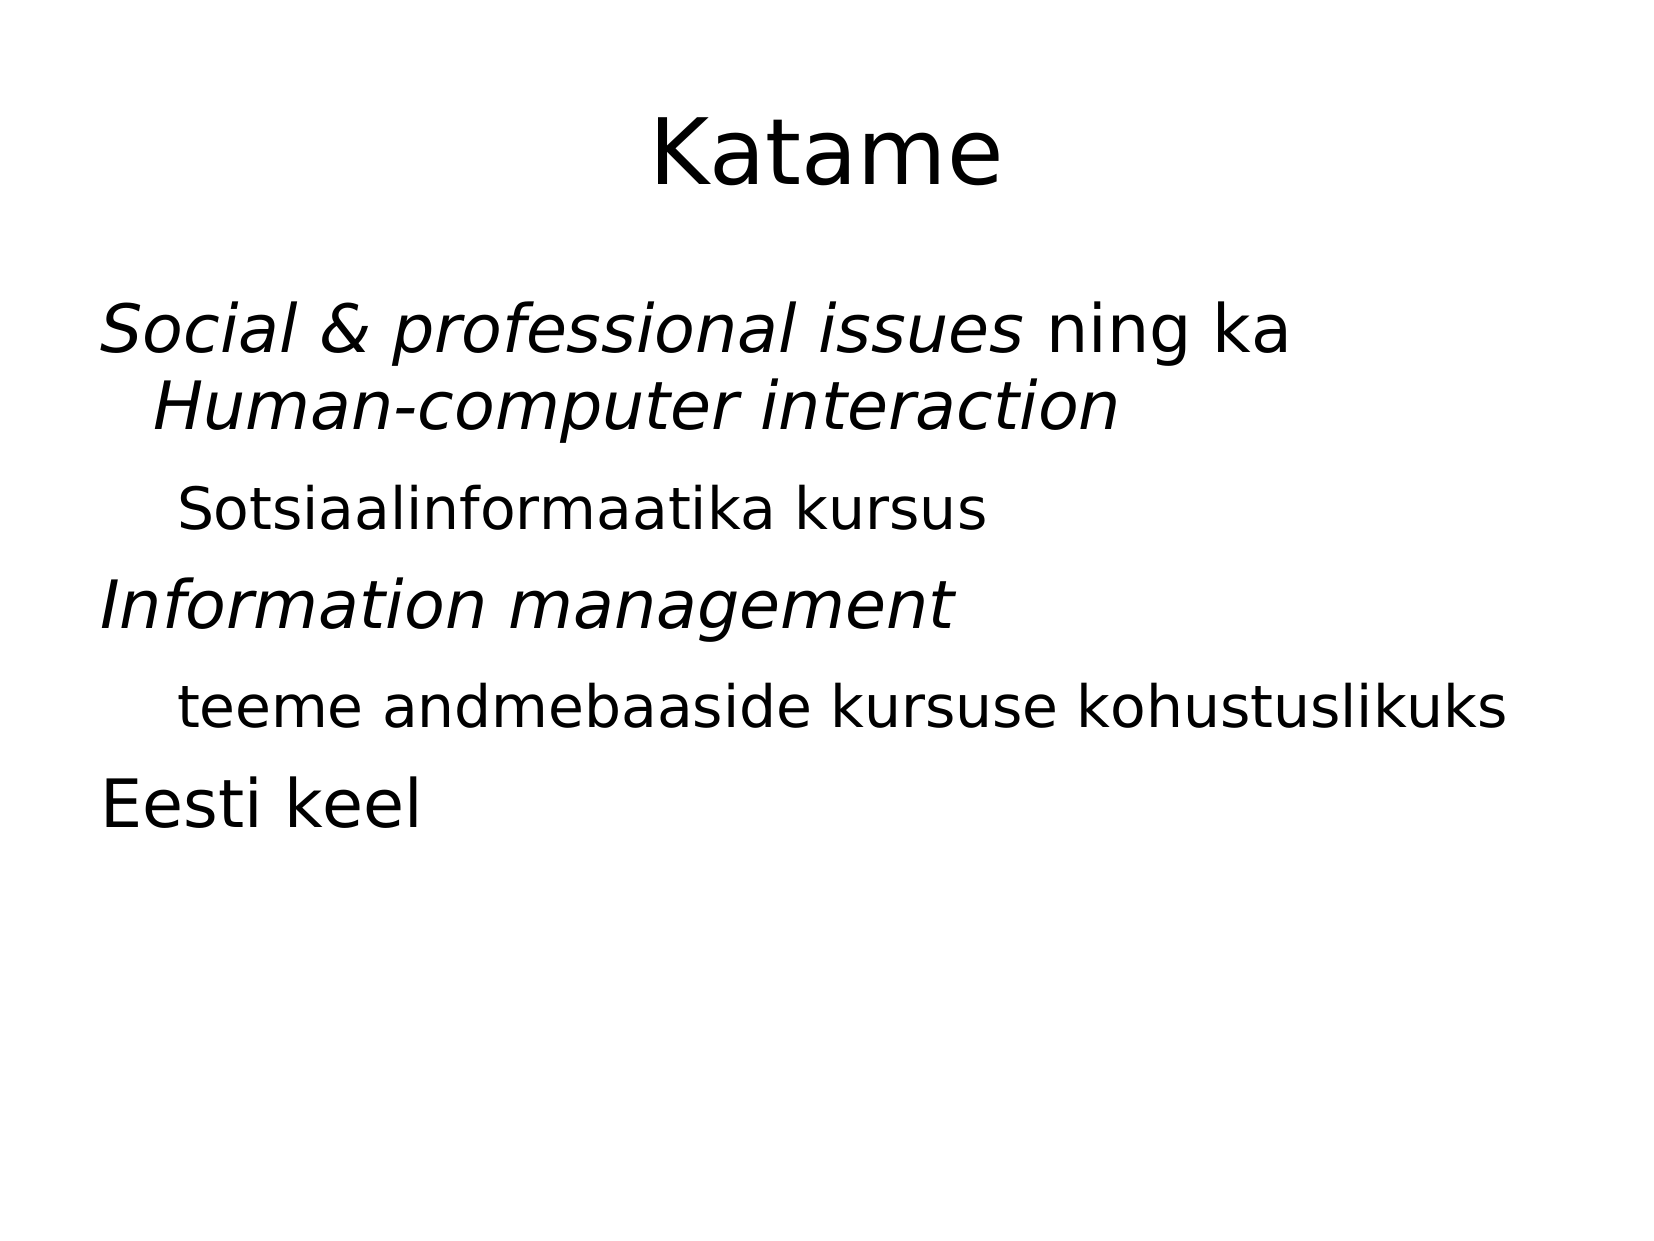

# Katame
Social & professional issues ning ka Human-computer interaction
Sotsiaalinformaatika kursus
Information management
teeme andmebaaside kursuse kohustuslikuks
Eesti keel